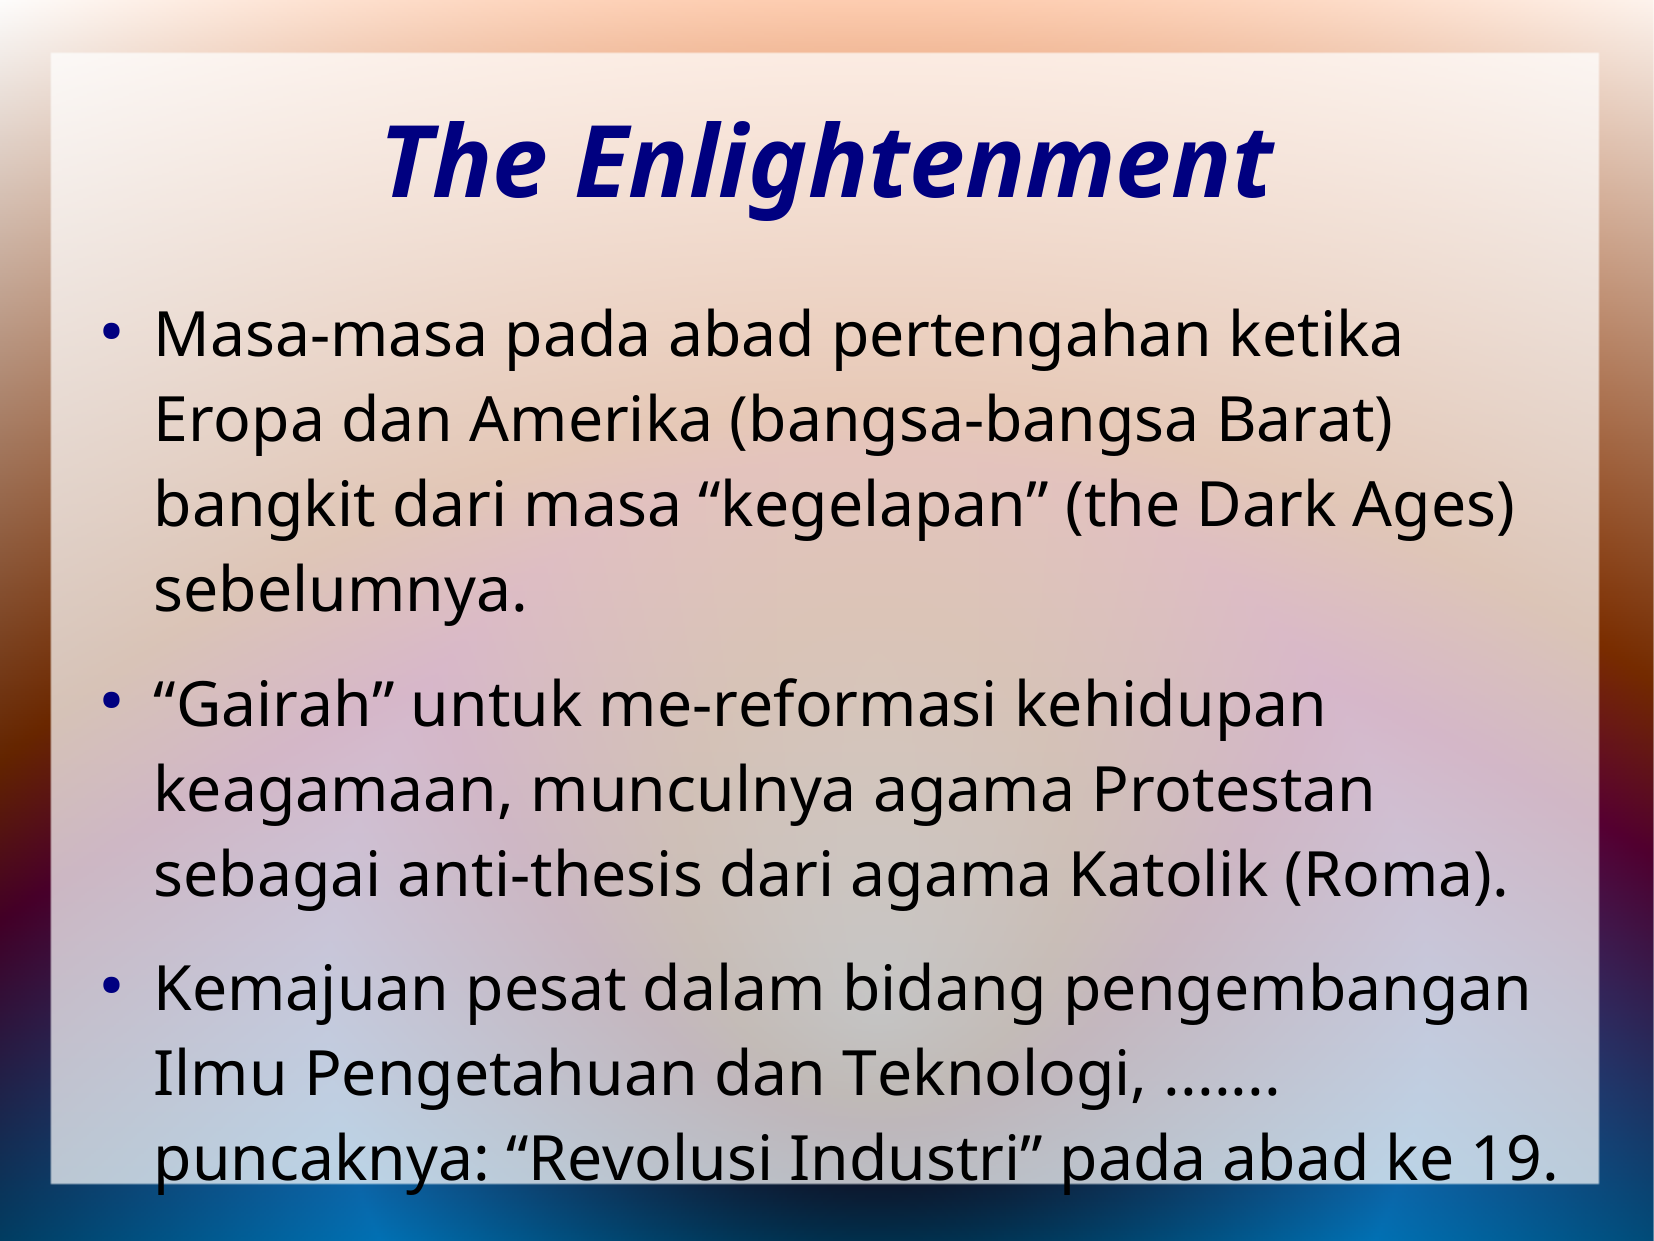

# The Enlightenment
Masa-masa pada abad pertengahan ketika Eropa dan Amerika (bangsa-bangsa Barat) bangkit dari masa “kegelapan” (the Dark Ages) sebelumnya.
“Gairah” untuk me-reformasi kehidupan keagamaan, munculnya agama Protestan sebagai anti-thesis dari agama Katolik (Roma).
Kemajuan pesat dalam bidang pengembangan Ilmu Pengetahuan dan Teknologi, ....... puncaknya: “Revolusi Industri” pada abad ke 19.